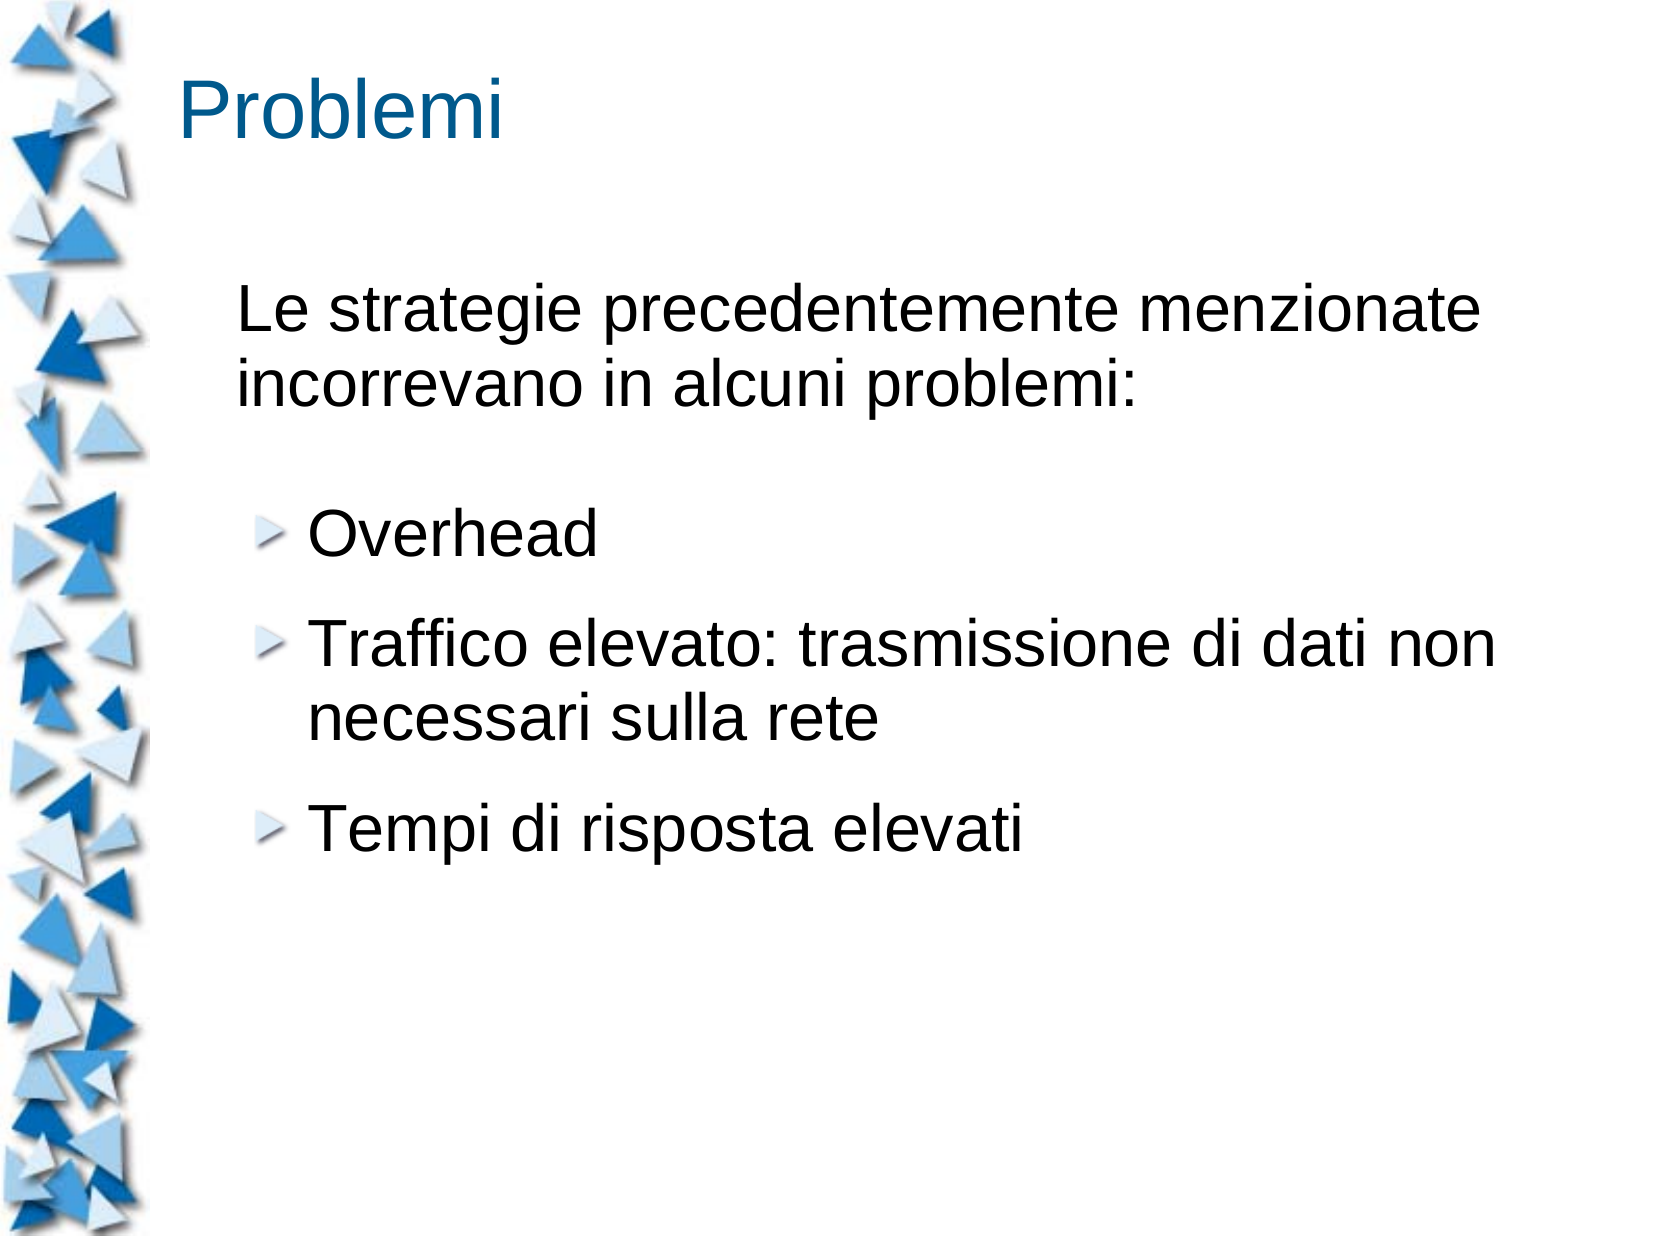

# Problemi
Le strategie precedentemente menzionate incorrevano in alcuni problemi:
Overhead
Traffico elevato: trasmissione di dati non necessari sulla rete
Tempi di risposta elevati